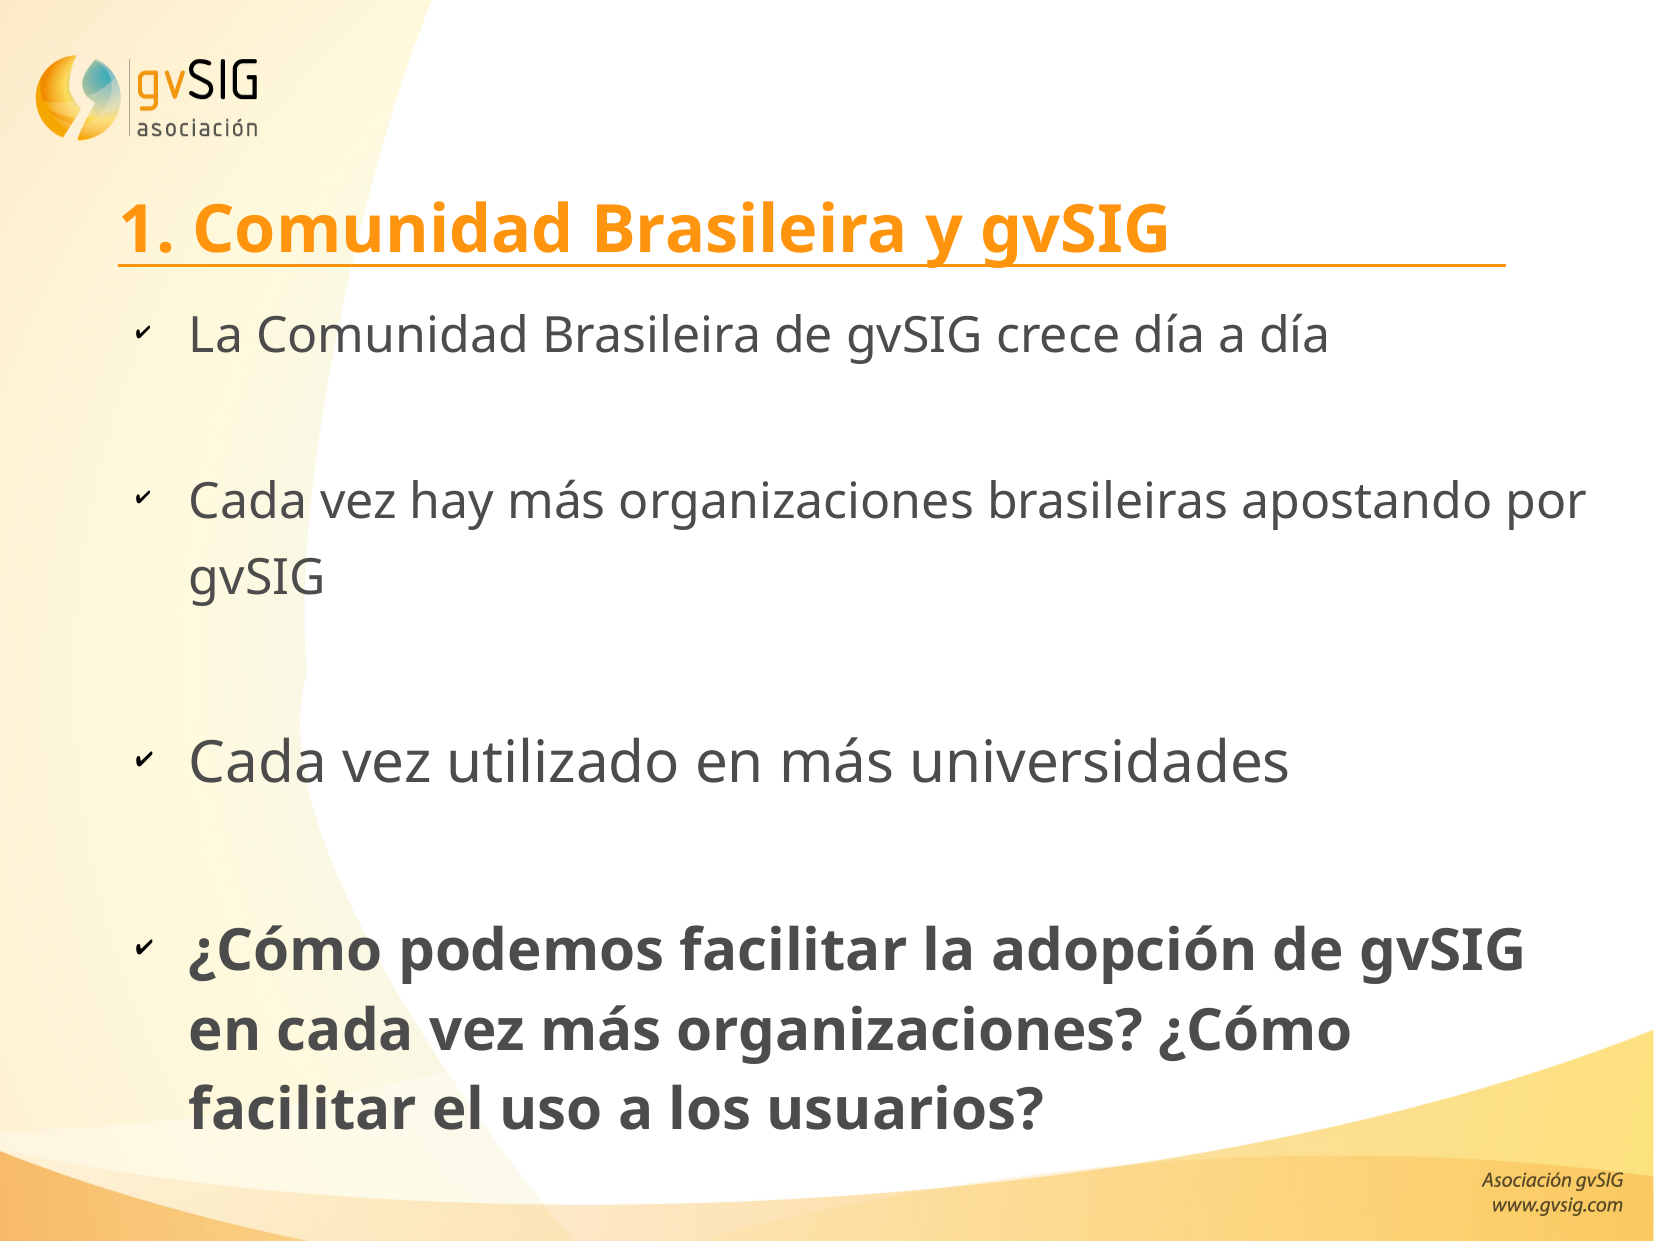

# 1. Comunidad Brasileira y gvSIG
La Comunidad Brasileira de gvSIG crece día a día
Cada vez hay más organizaciones brasileiras apostando por gvSIG
Cada vez utilizado en más universidades
¿Cómo podemos facilitar la adopción de gvSIG en cada vez más organizaciones? ¿Cómo facilitar el uso a los usuarios?